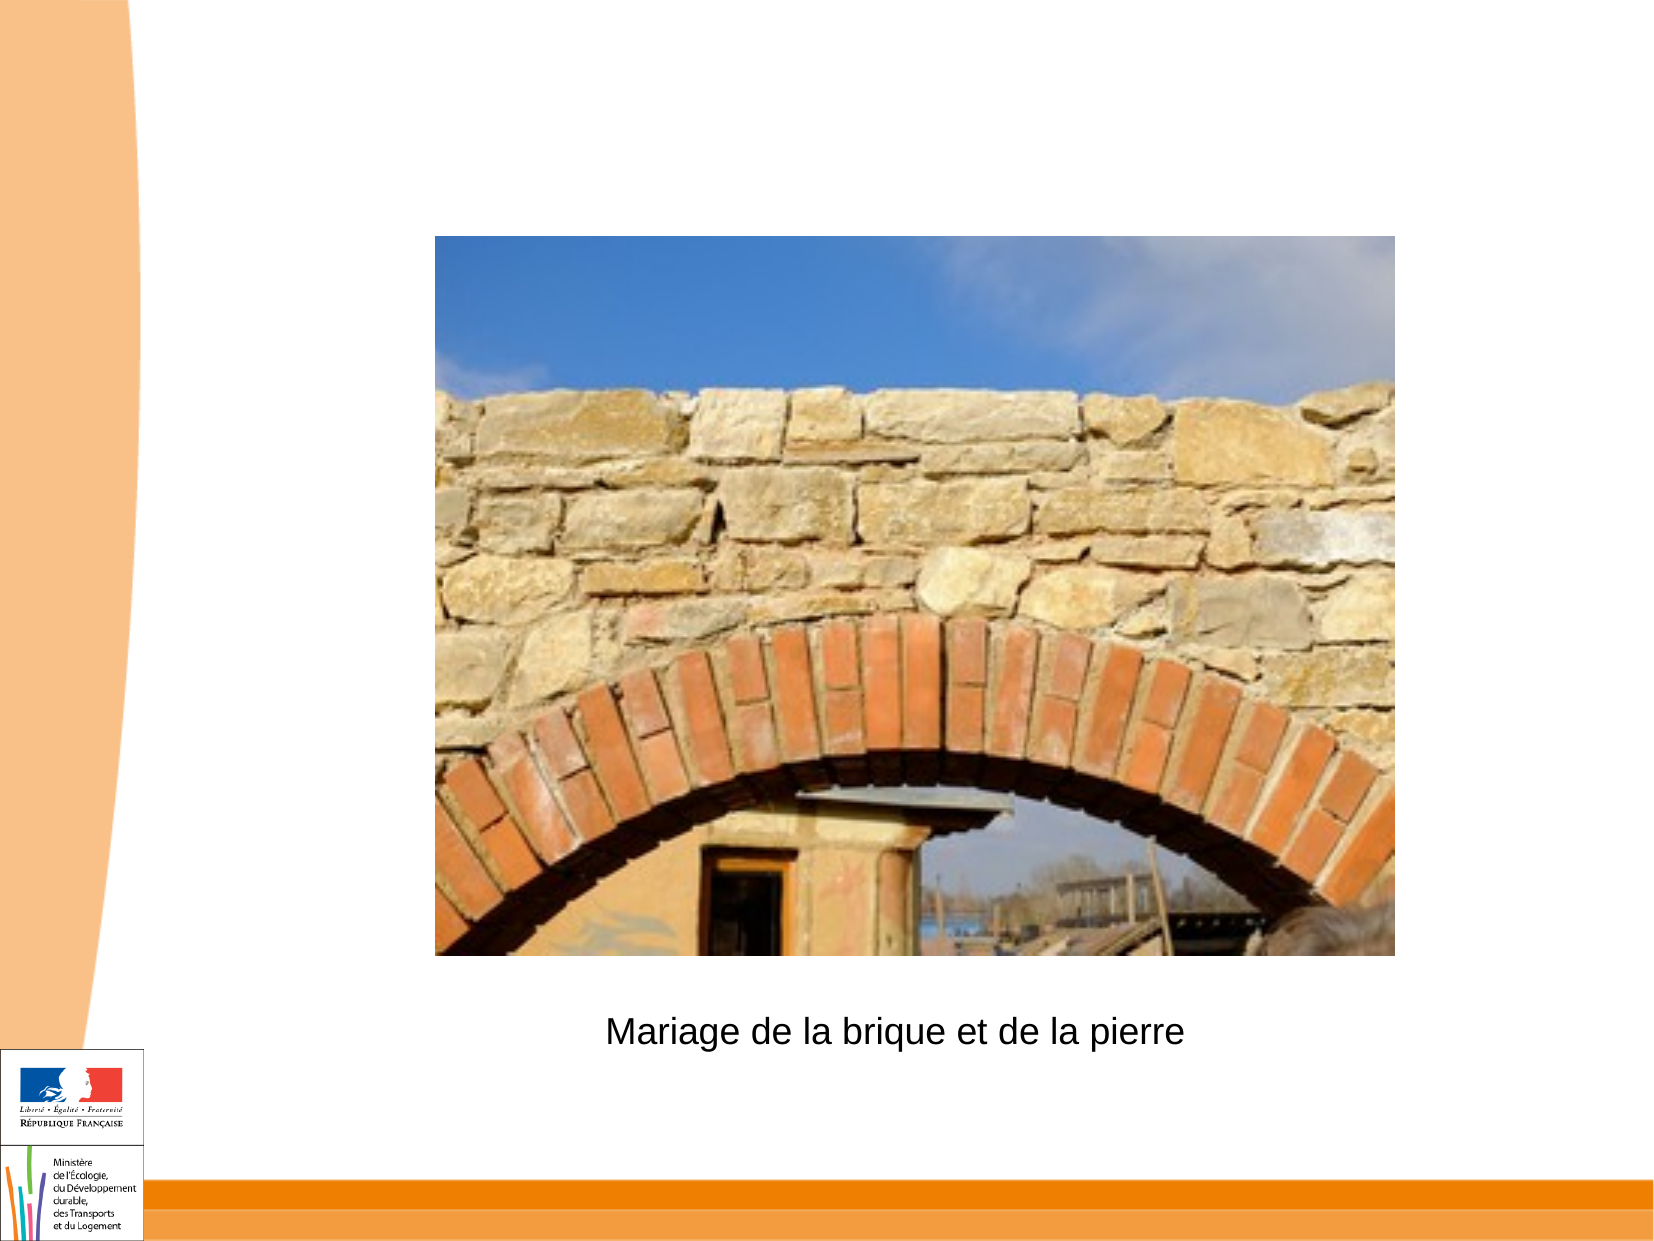

#
Maraige brique + pierre
Mariage de la brique et de la pierre